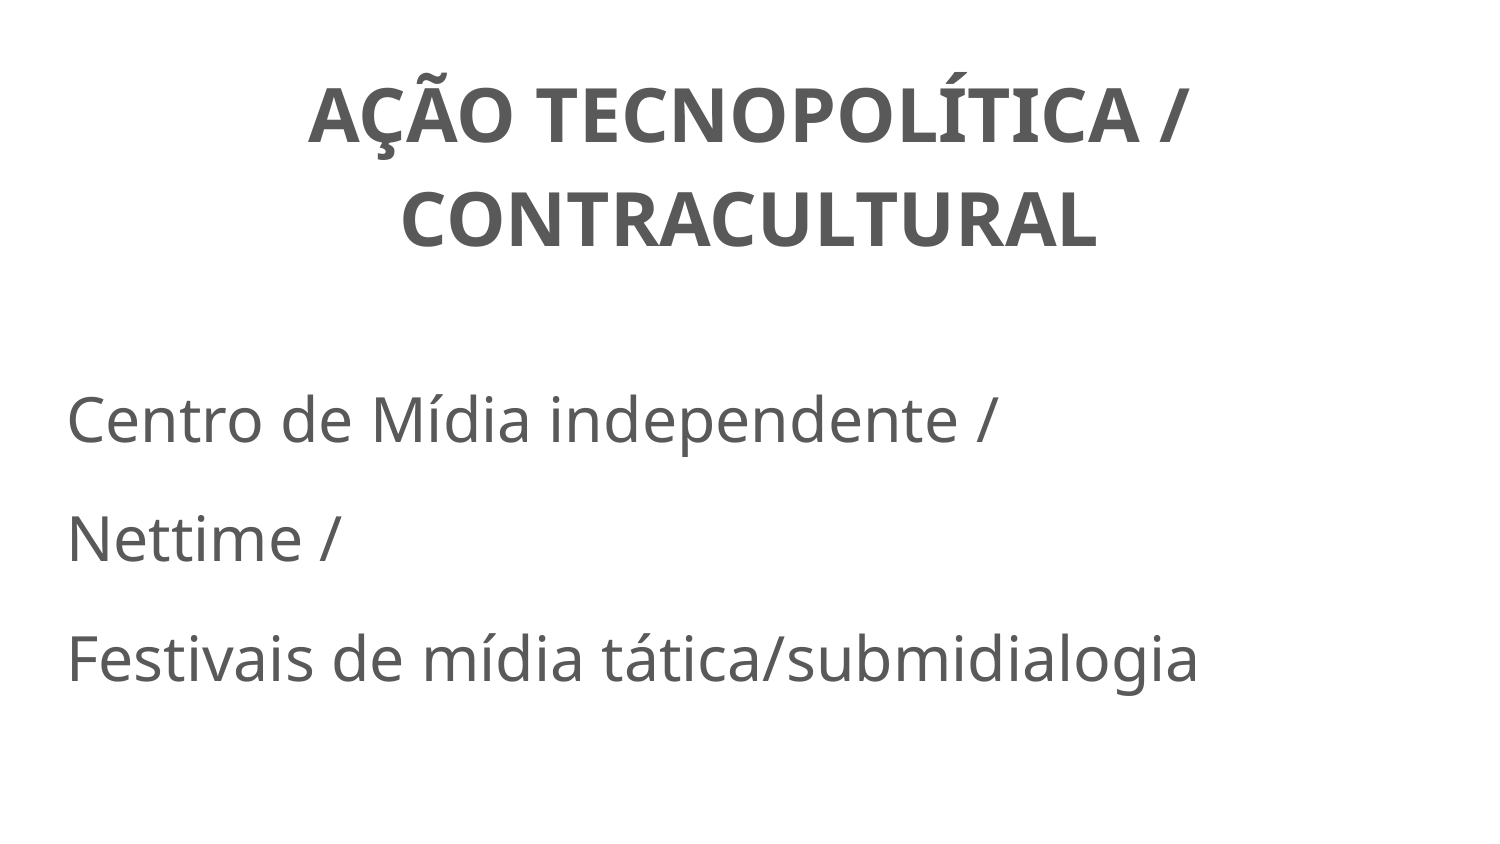

# AÇÃO TECNOPOLÍTICA / CONTRACULTURAL
Centro de Mídia independente /
Nettime /
Festivais de mídia tática/submidialogia